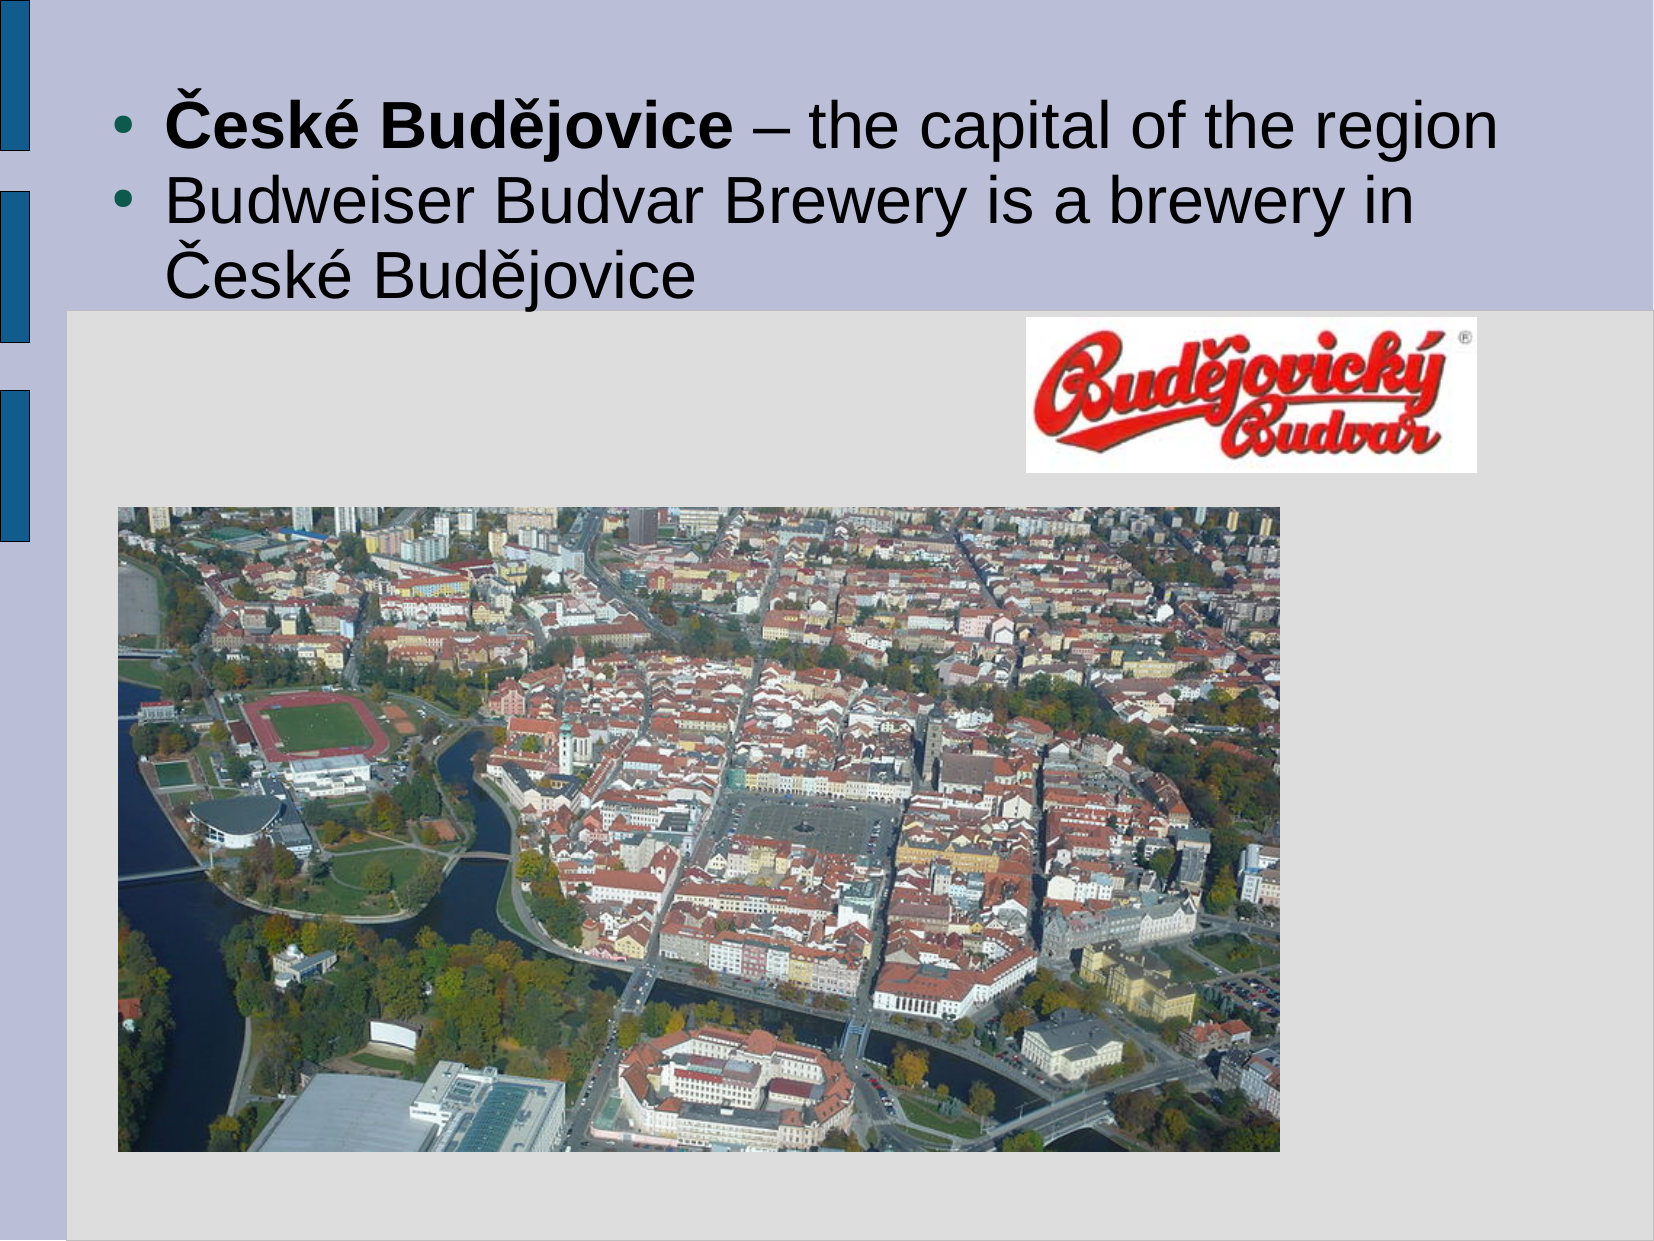

# České Budějovice – the capital of the region
Budweiser Budvar Brewery is a brewery in České Budějovice